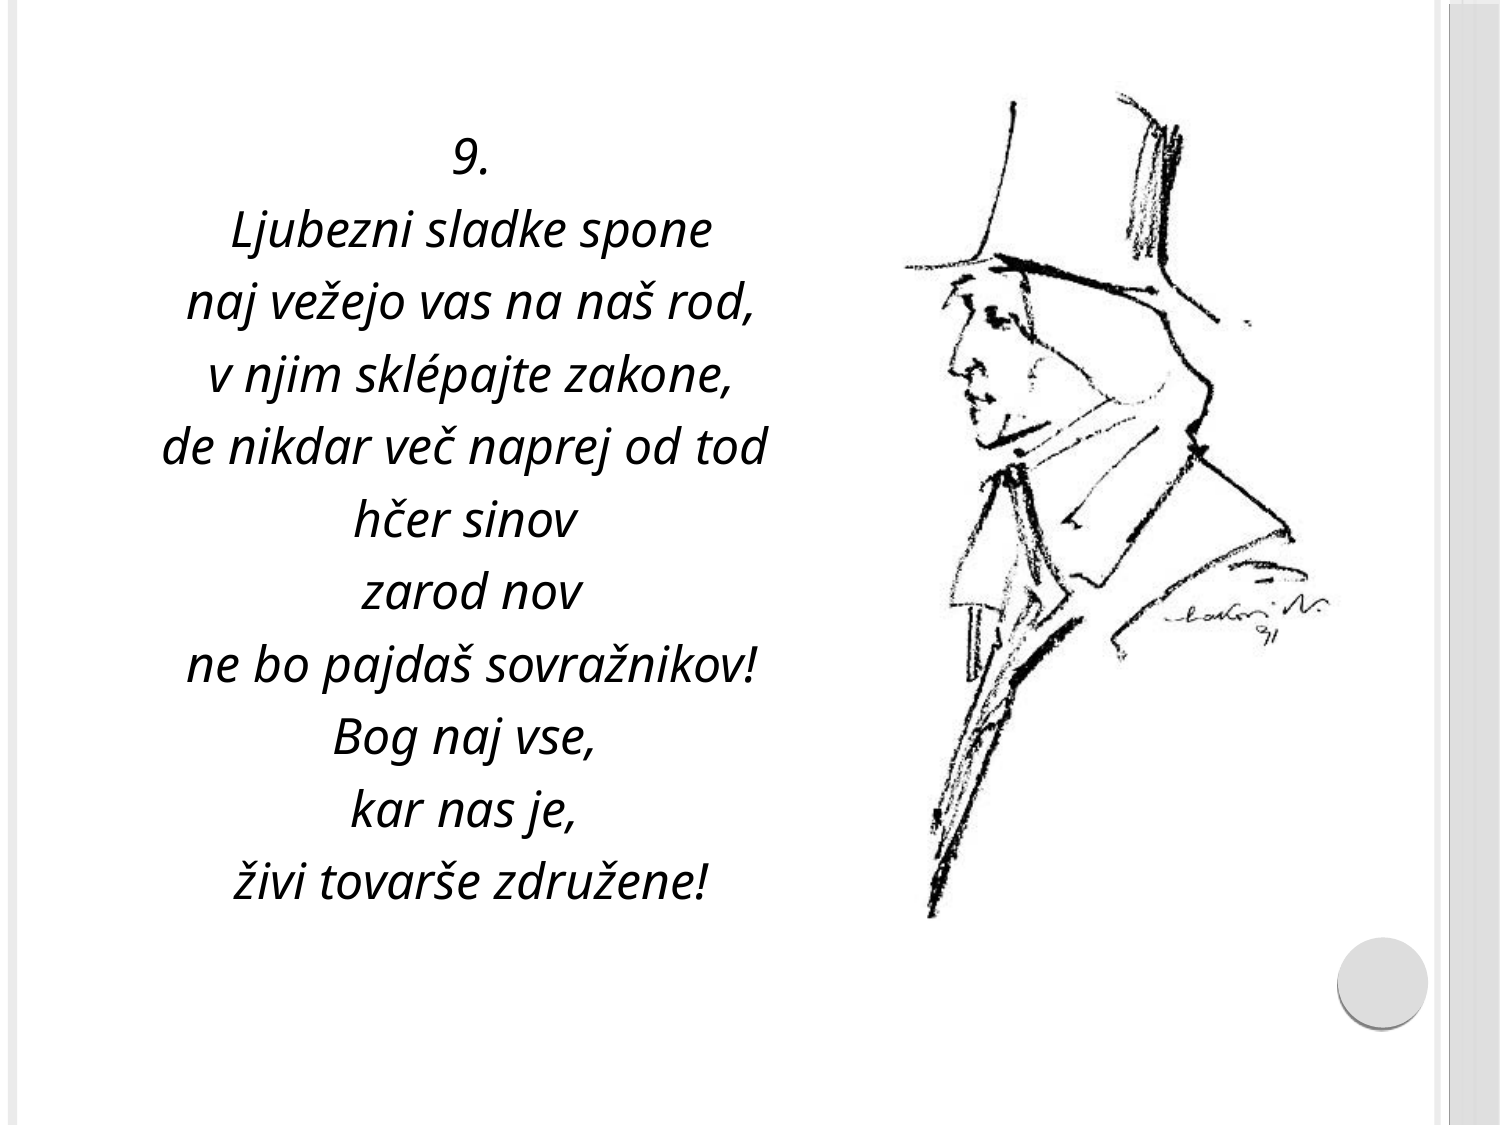

# 9.
 Ljubezni sladke spone
naj vežejo vas na naš rod,
 v njim sklépajte zakone,
de nikdar več naprej od tod
hčer sinov
zarod nov
 ne bo pajdaš sovražnikov!
Bog naj vse,
kar nas je,
živi tovarše združene!